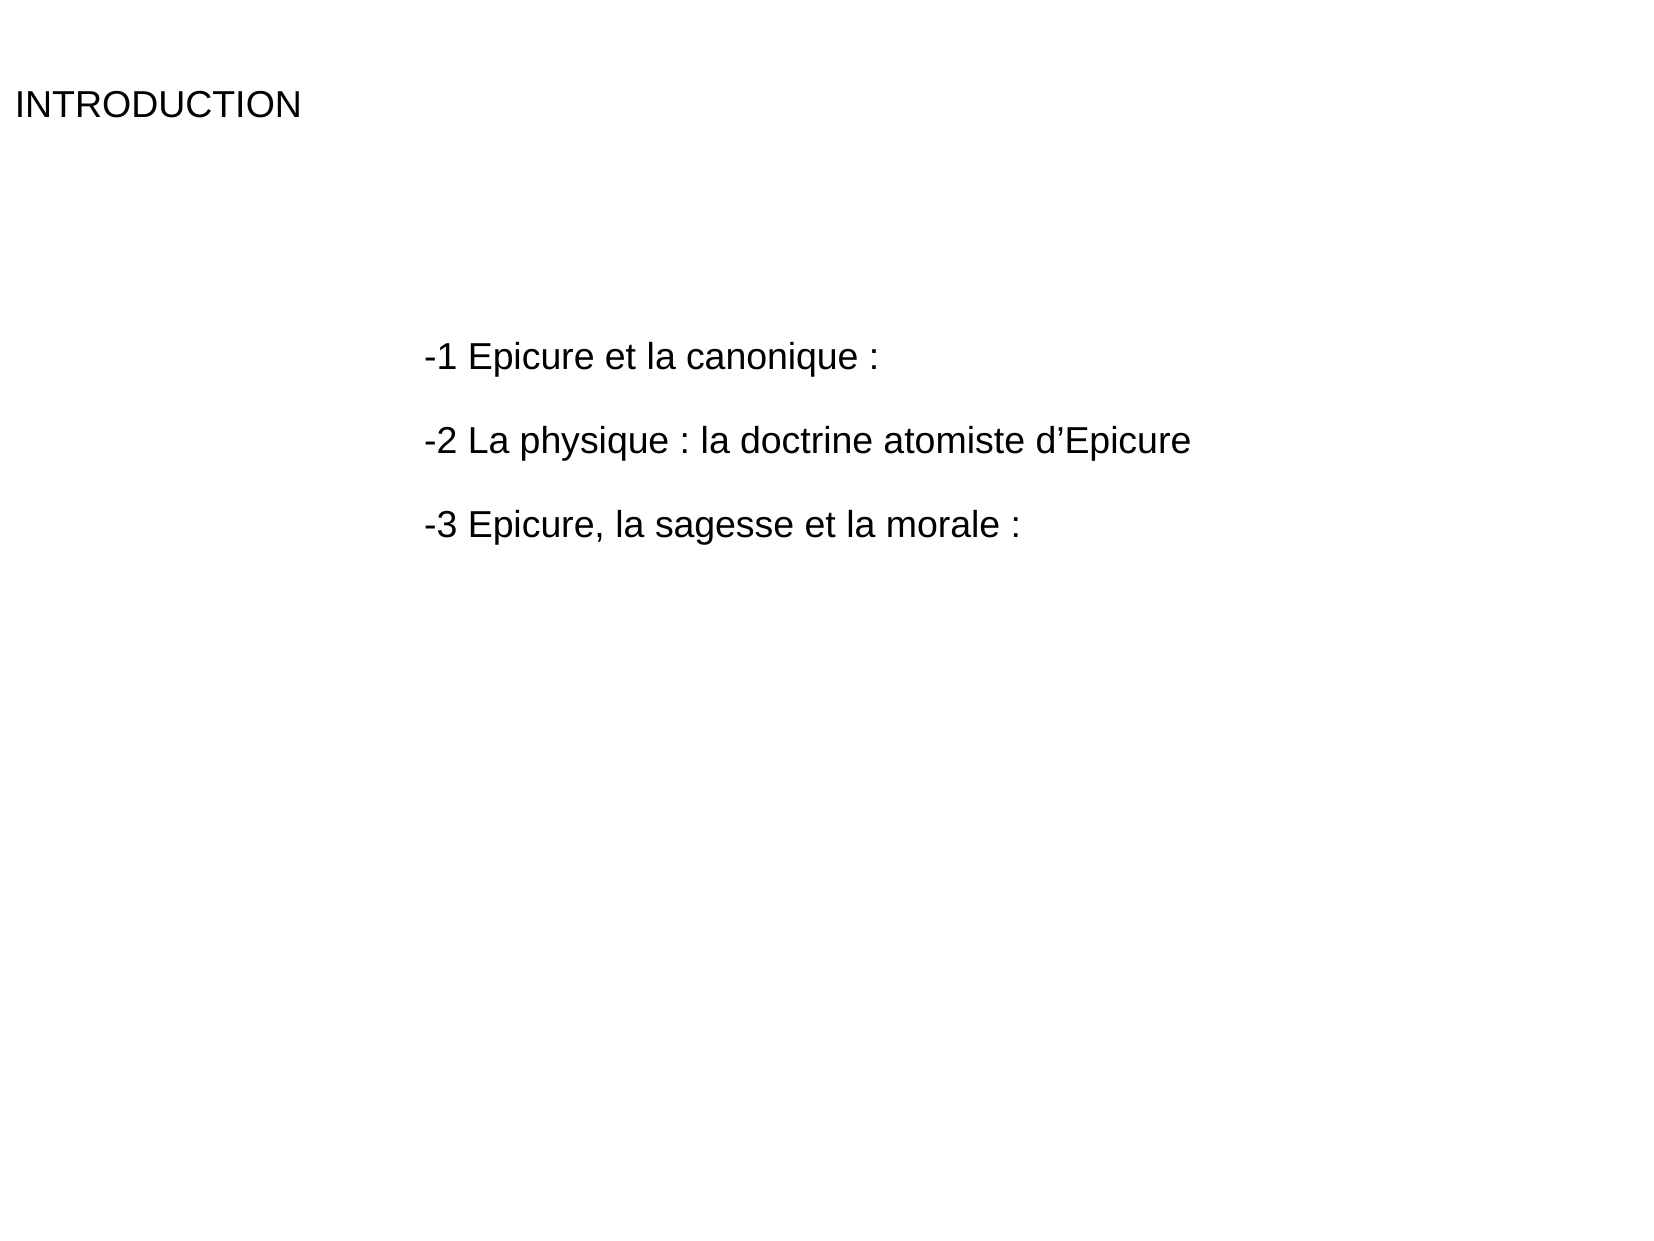

INTRODUCTION
 -1 Epicure et la canonique :
 -2 La physique : la doctrine atomiste d’Epicure
 -3 Epicure, la sagesse et la morale :